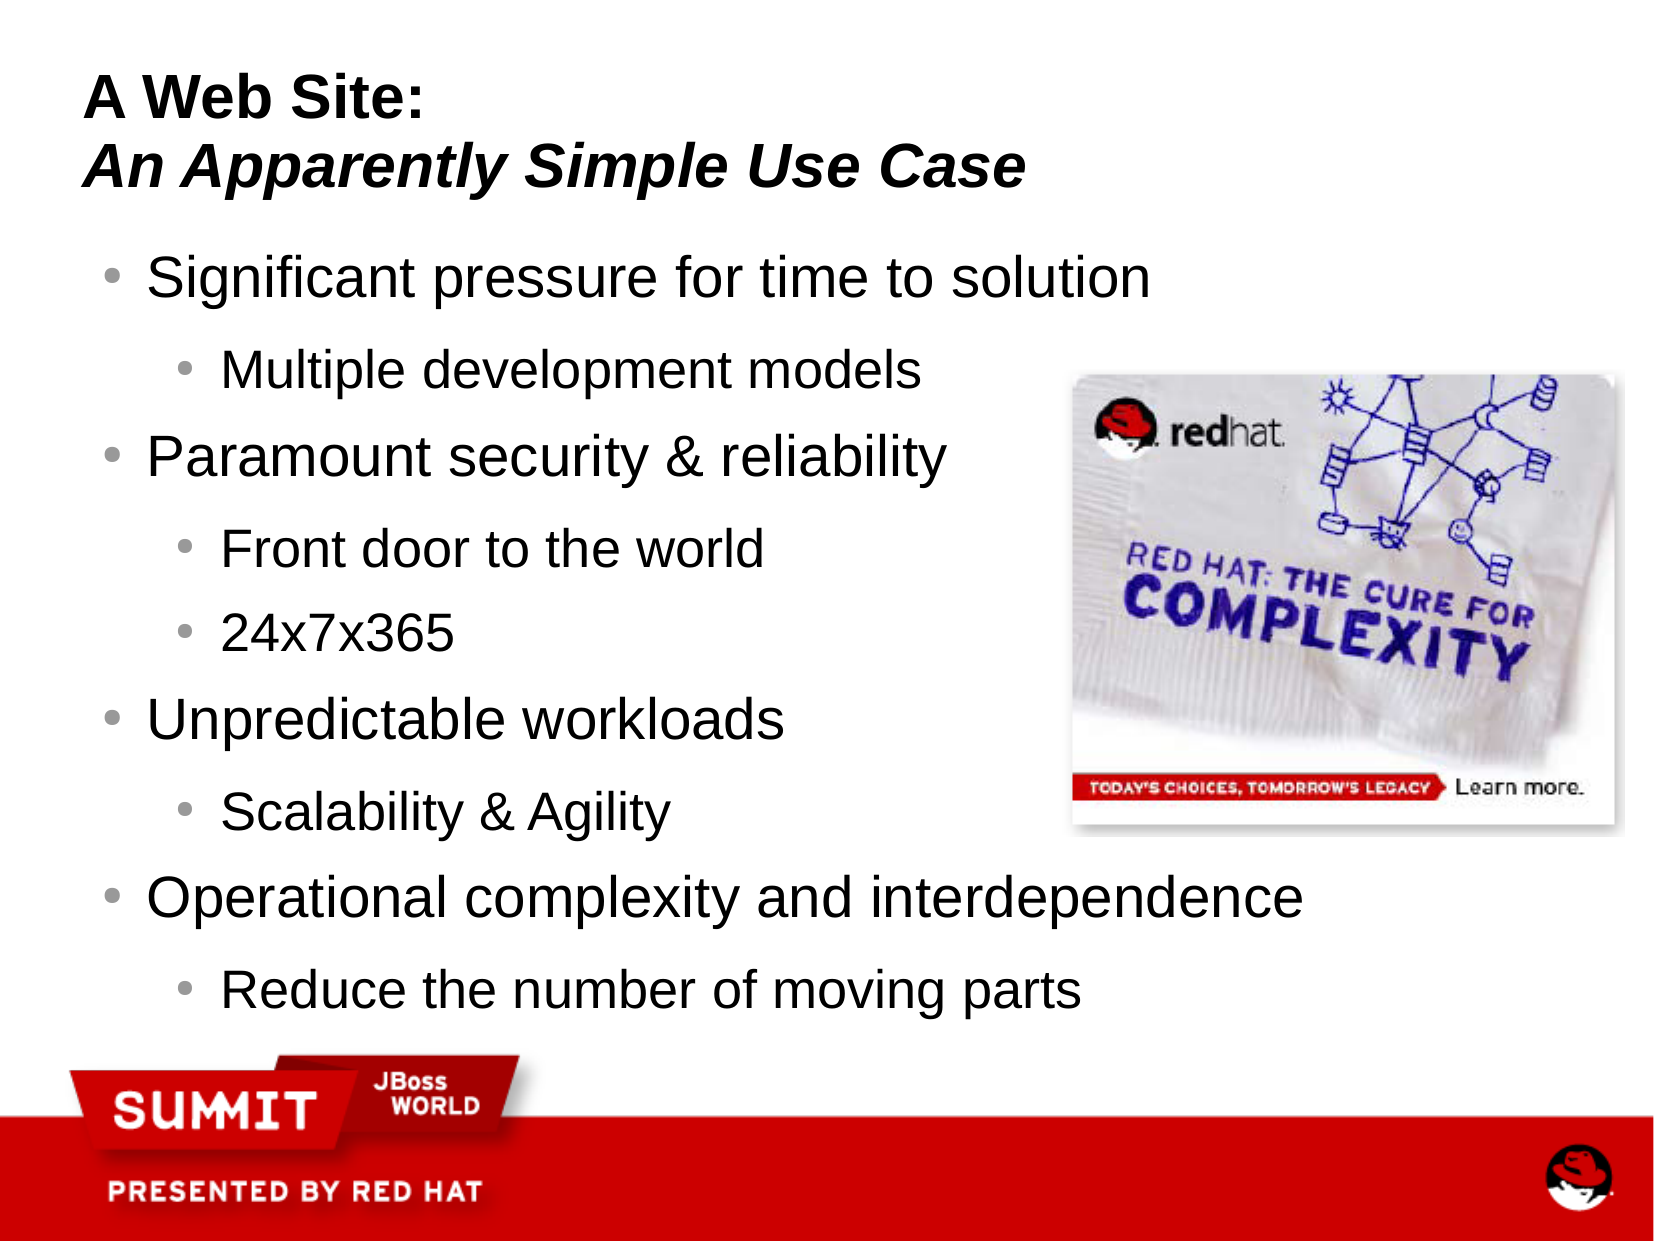

# A Web Site: An Apparently Simple Use Case
Significant pressure for time to solution
Multiple development models
Paramount security & reliability
Front door to the world
24x7x365
Unpredictable workloads
Scalability & Agility
Operational complexity and interdependence
Reduce the number of moving parts